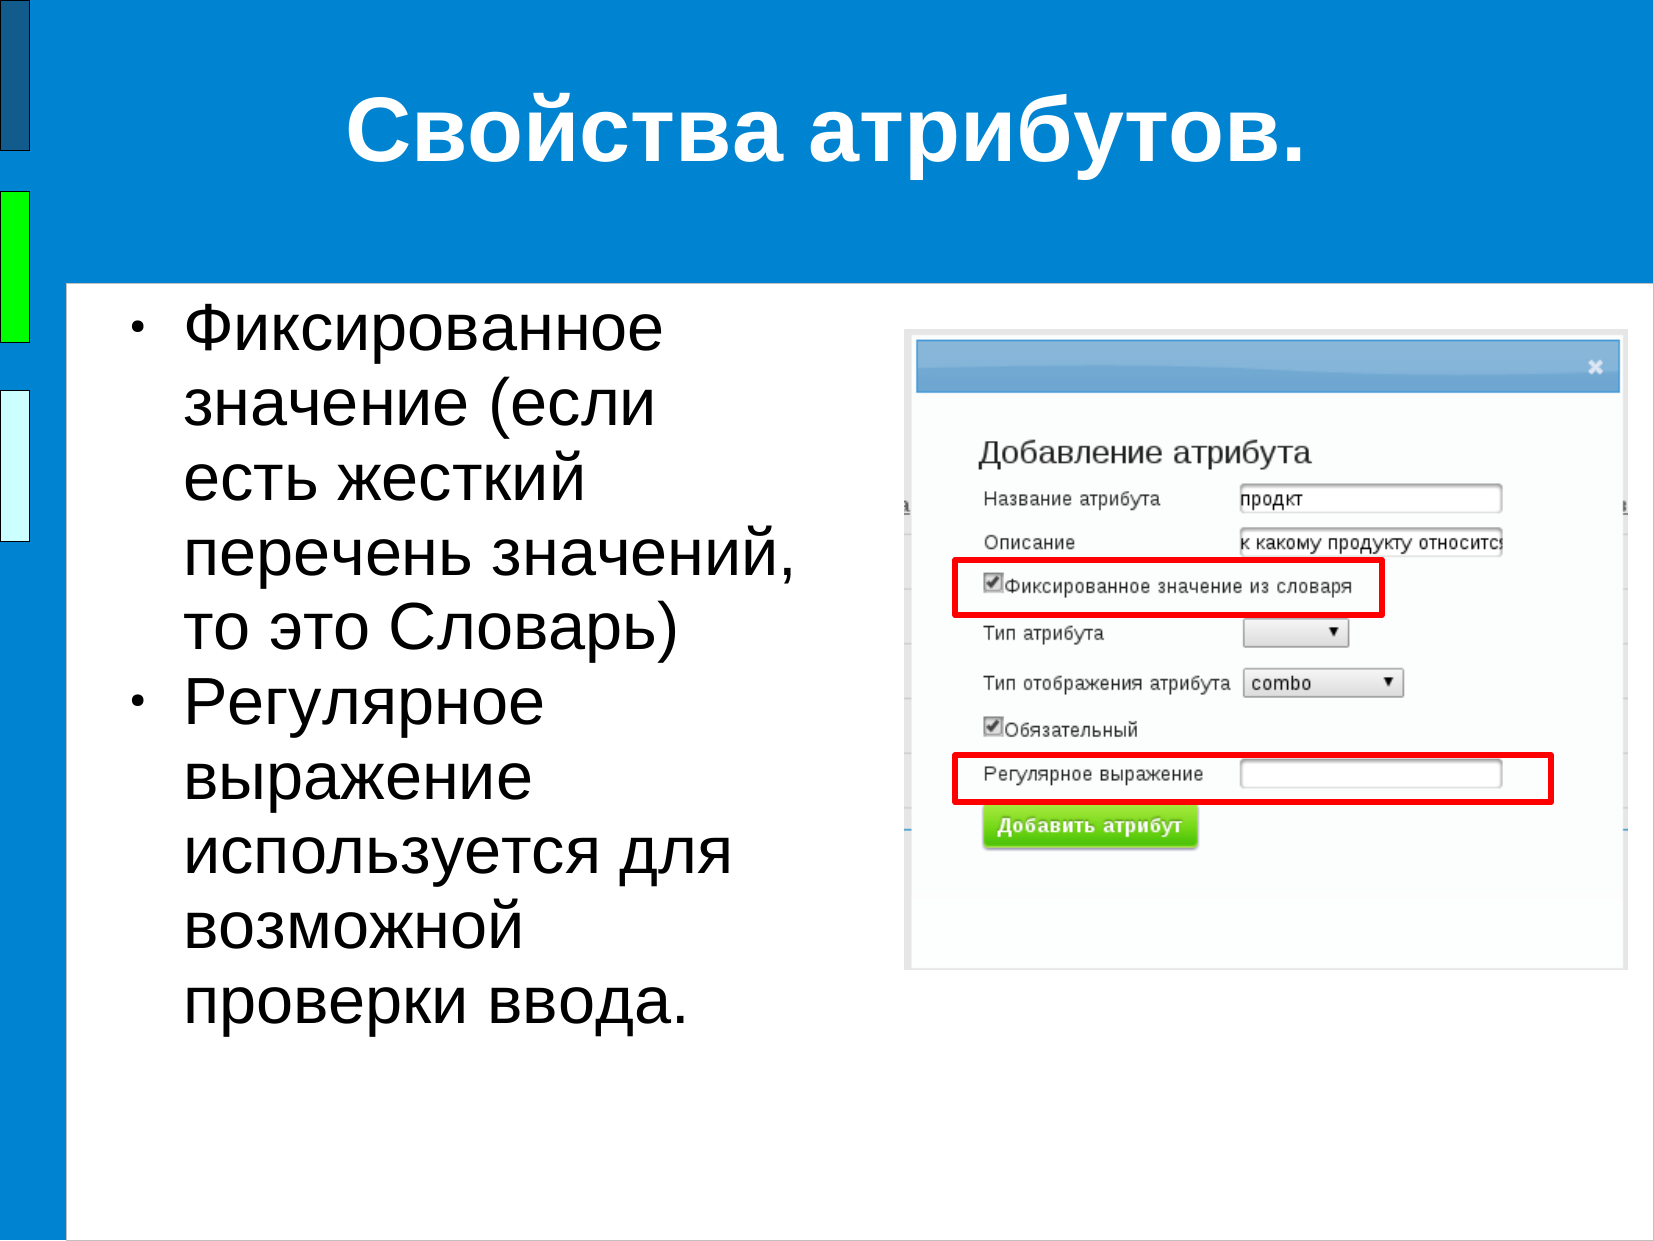

# Свойства атрибутов.
Фиксированное значение (если есть жесткий перечень значений, то это Словарь)
Регулярное выражение используется для возможной проверки ввода.
ООО "Альфа-Интегрум", 2013г.